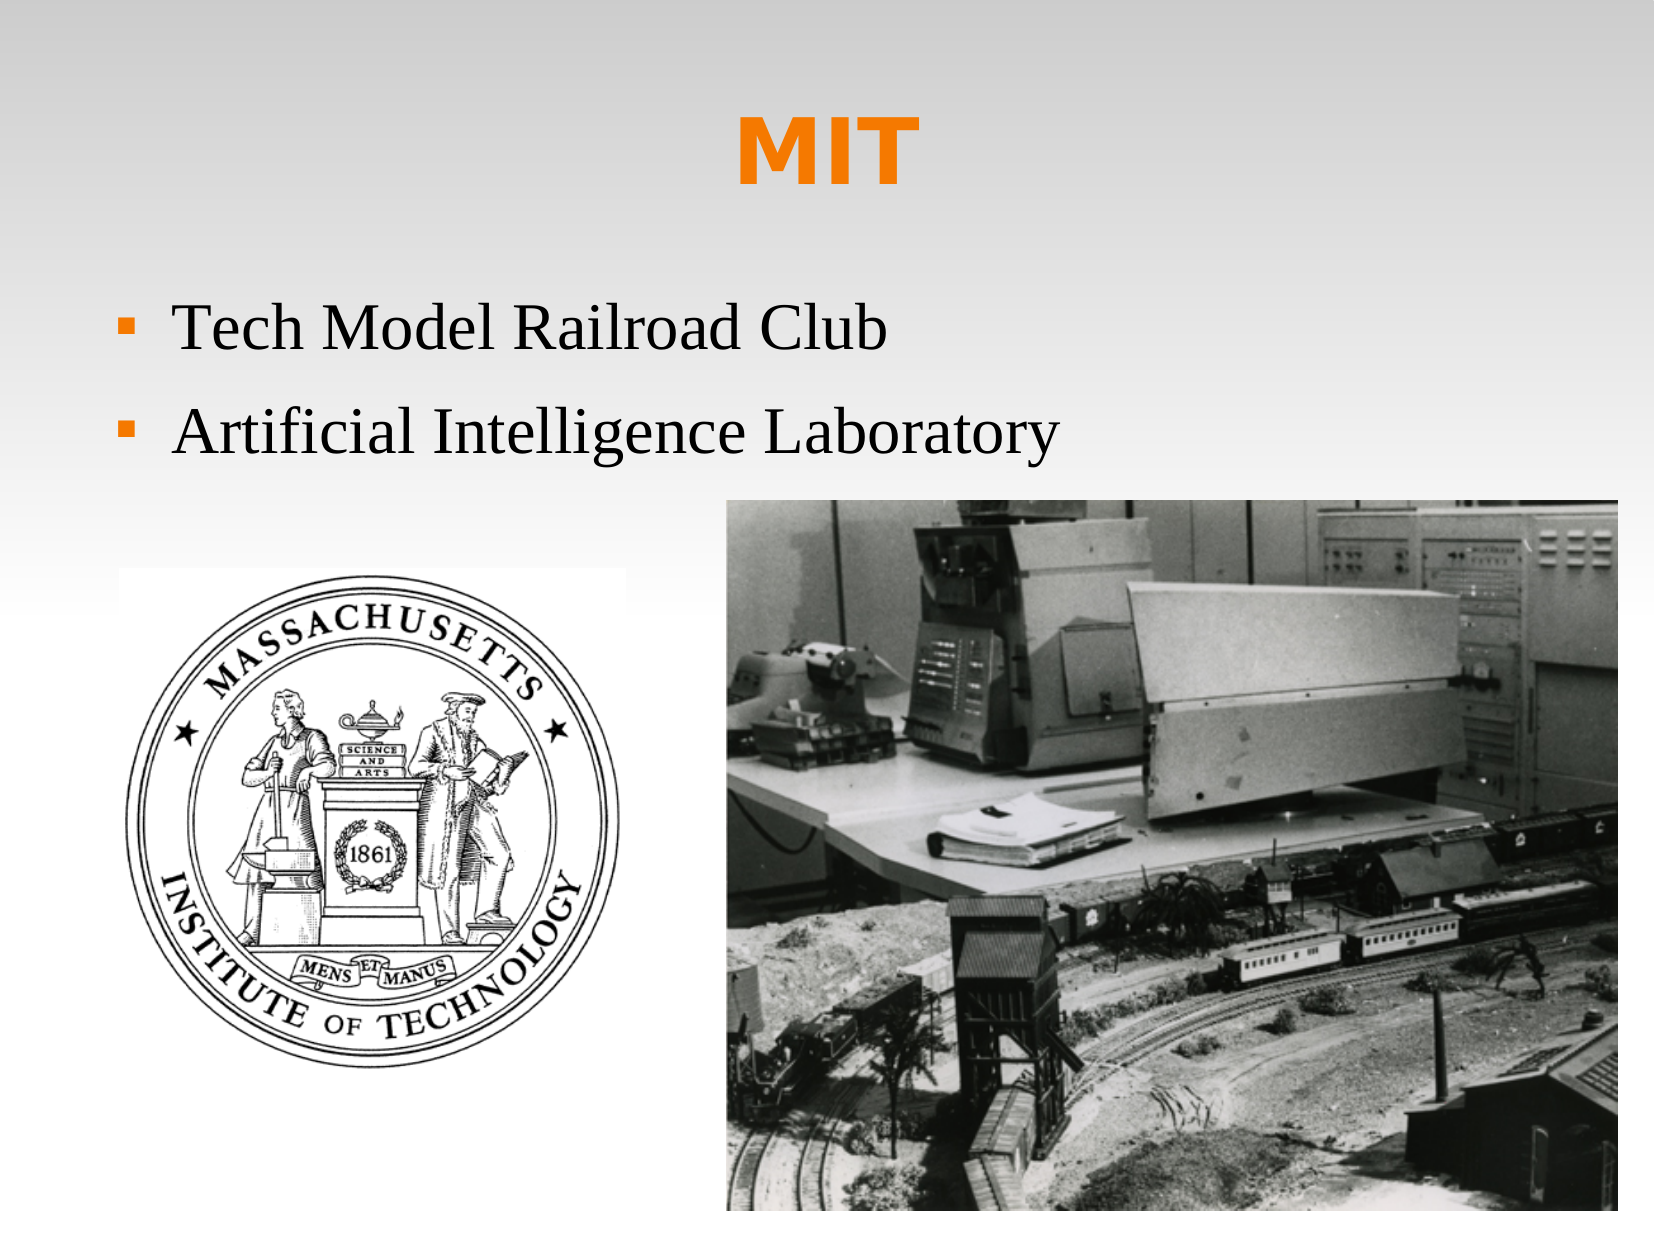

# MIT
Tech Model Railroad Club
Artificial Intelligence Laboratory